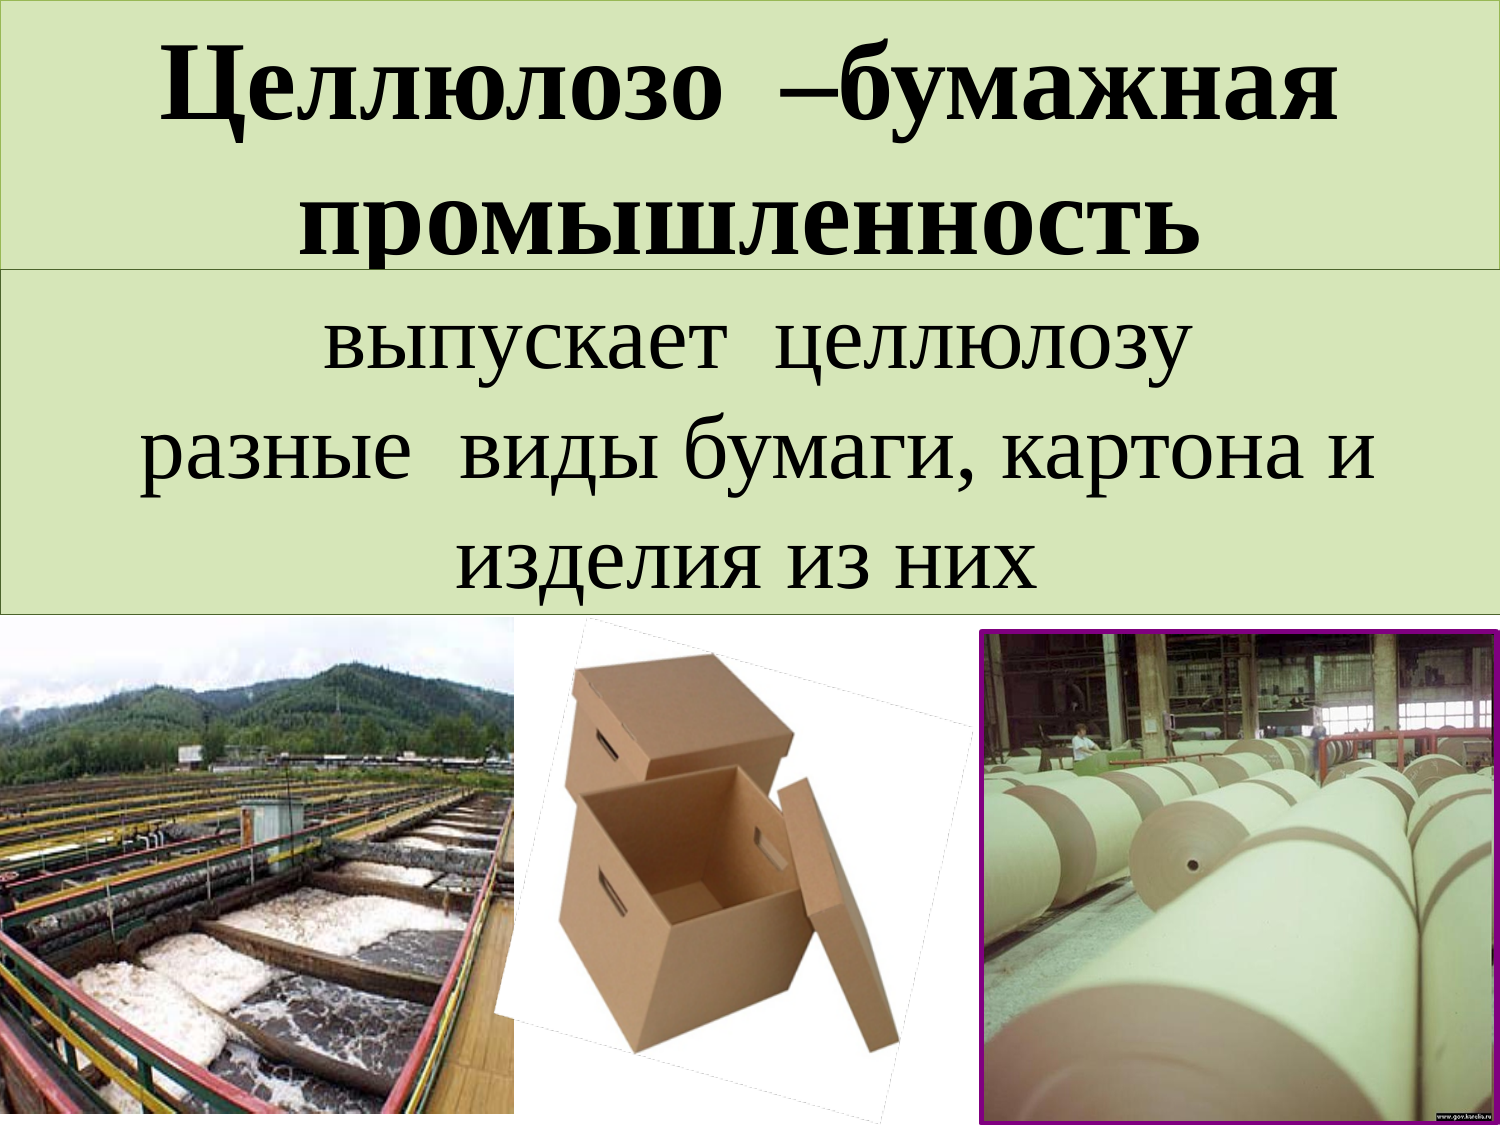

Целлюлозо –бумажная промышленность
выпускает целлюлозу
разные виды бумаги, картона и изделия из них